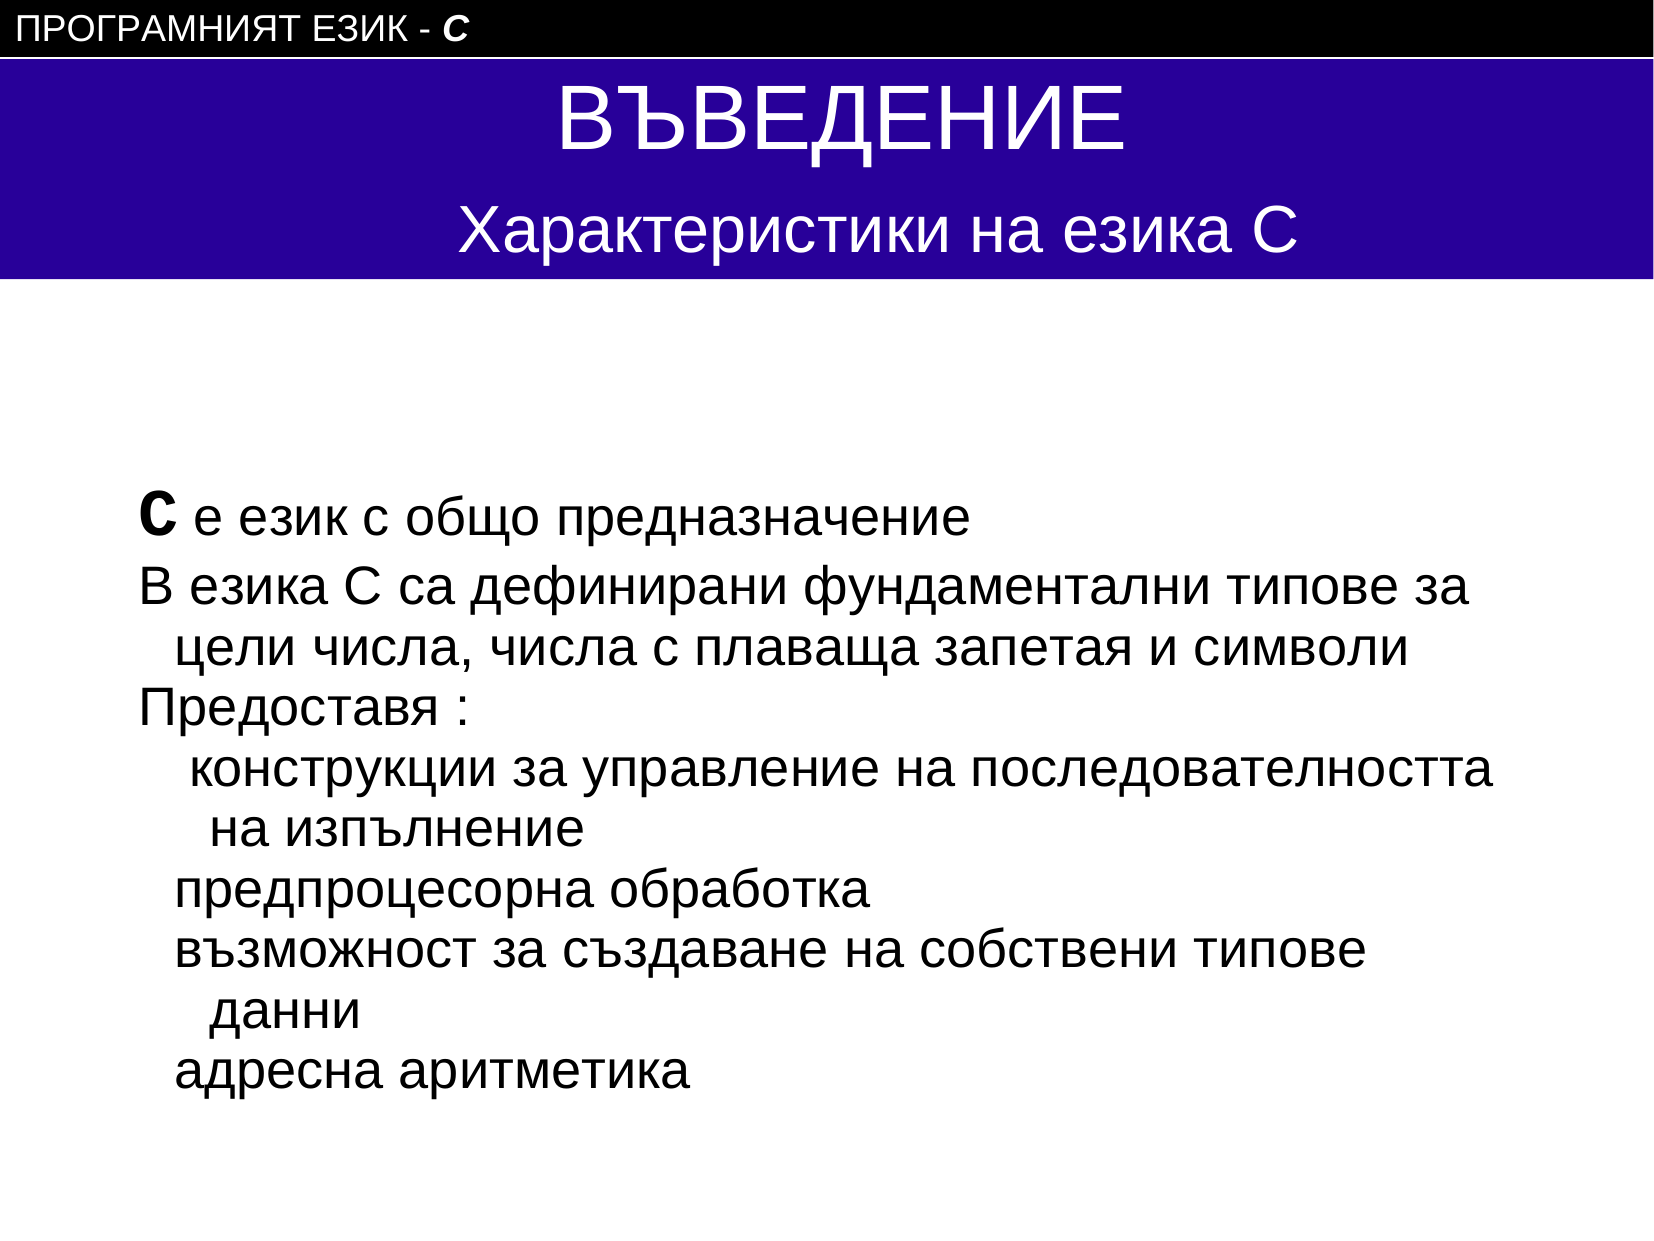

ПРОГРАМНИЯT ЕЗИК - С
					ВЪВЕДЕНИЕ
						Характеристики на езика С
С е език с общо предназначение
В езика С са дефинирани фундаментални типове за цели числа, числа с плаваща запетая и символи
Предоставя :
 конструкции за управление на последователността на изпълнение
предпроцесорна обработка
възможност за създаване на собствени типове данни
адресна аритметика